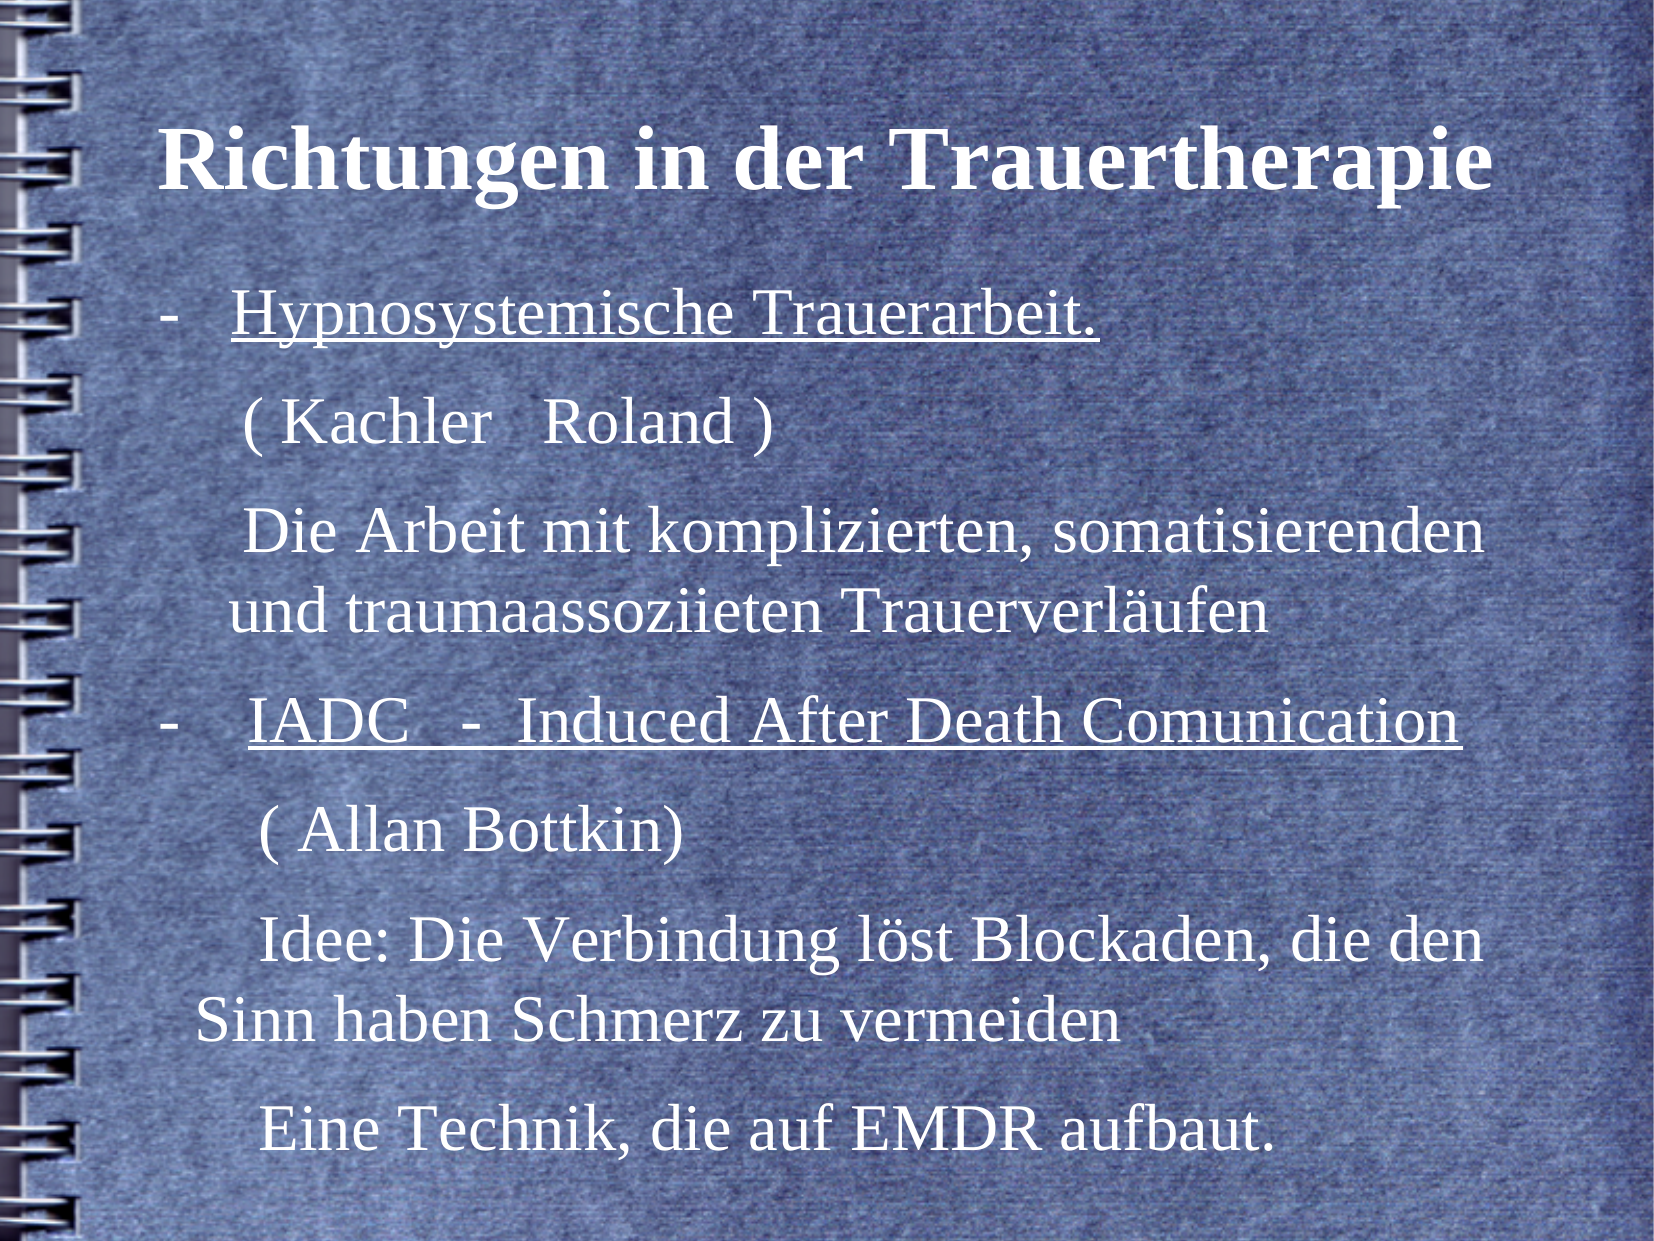

# Richtungen in der Trauertherapie
 - Hypnosystemische Trauerarbeit.
 ( Kachler Roland )
 Die Arbeit mit komplizierten, somatisierenden und traumaassoziieten Trauerverläufen
 - IADC - Induced After Death Comunication
 ( Allan Bottkin)
 Idee: Die Verbindung löst Blockaden, die den Sinn haben Schmerz zu vermeiden
 Eine Technik, die auf EMDR aufbaut.